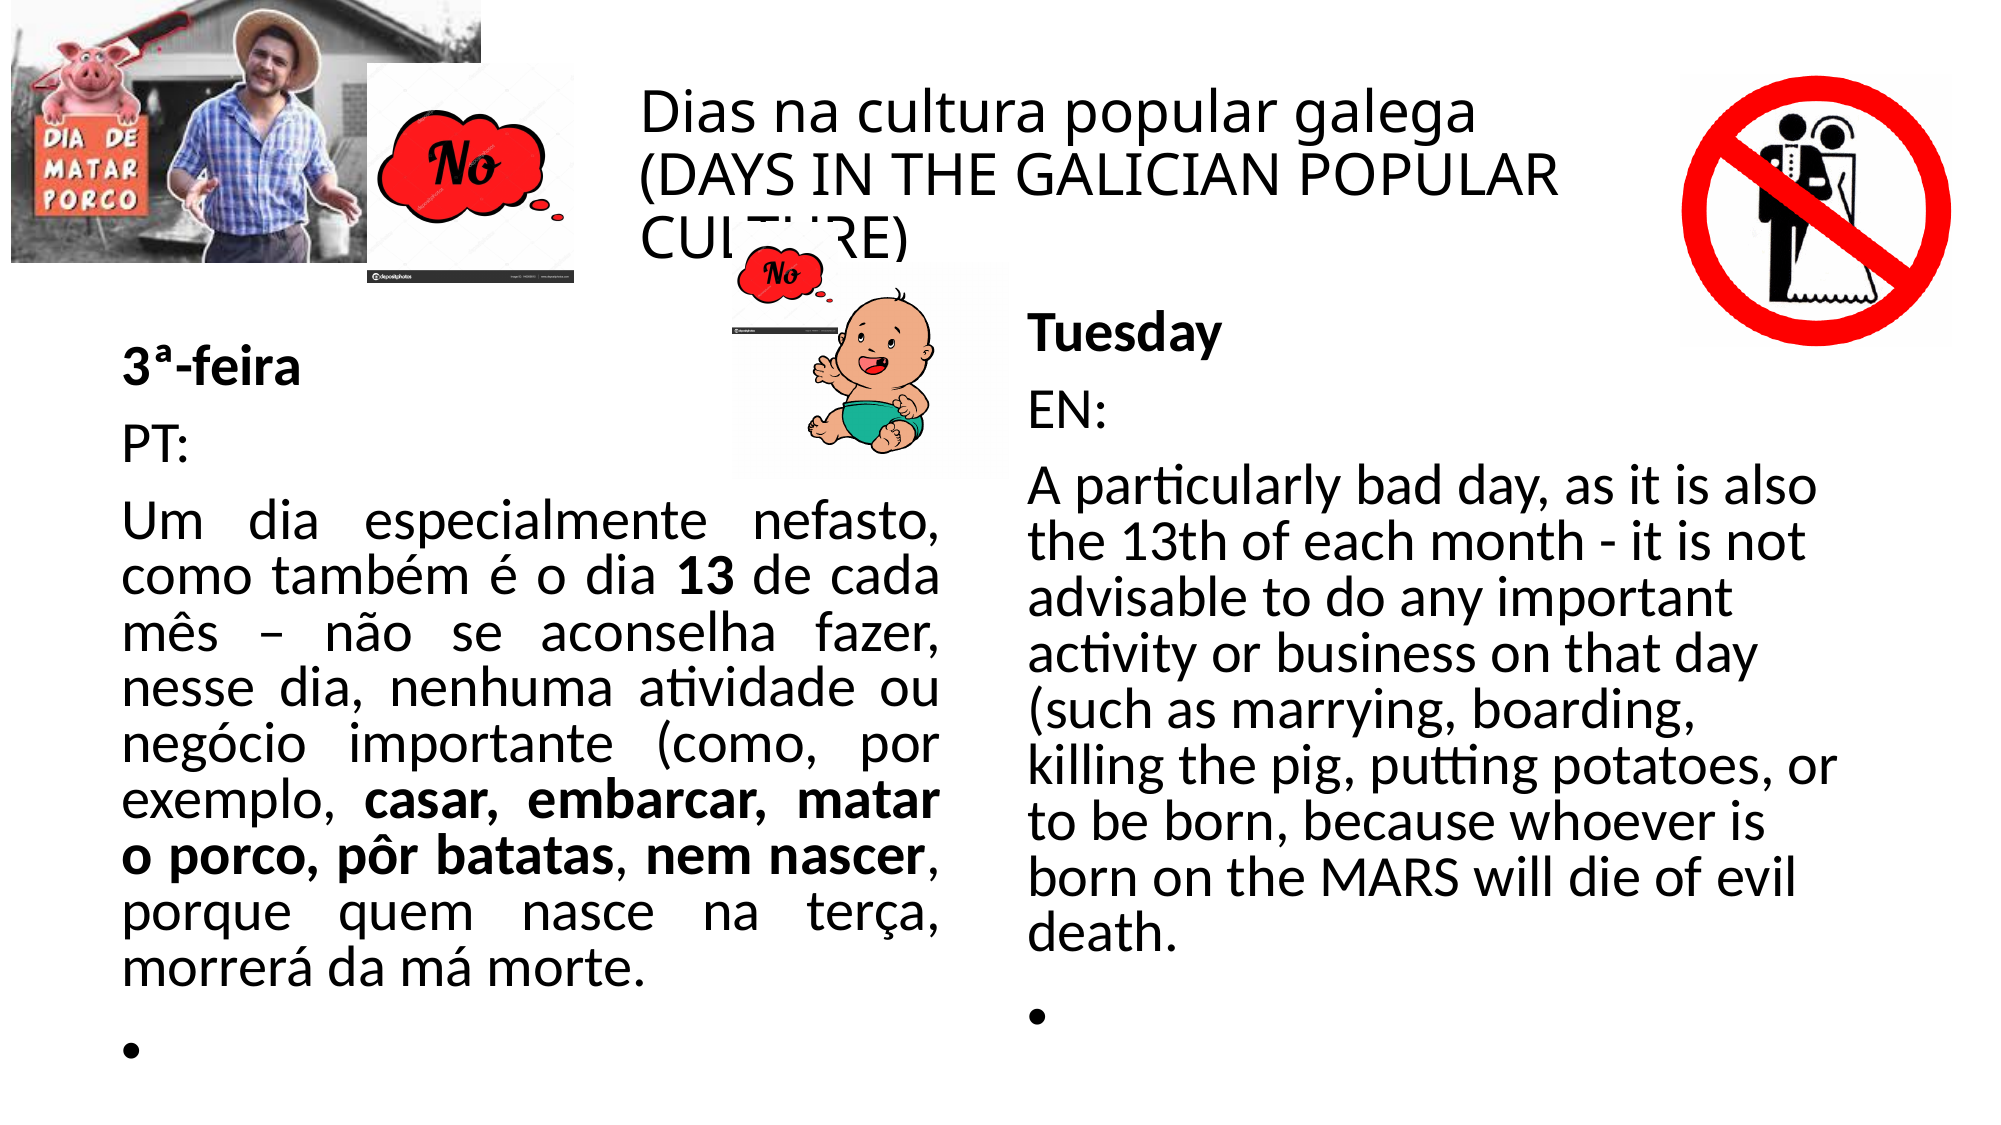

# Dias na cultura popular galega (DAYS IN THE GALICIAN POPULAR CULTURE)
Tuesday
EN:
A particularly bad day, as it is also the 13th of each month - it is not advisable to do any important activity or business on that day (such as marrying, boarding, killing the pig, putting potatoes, or to be born, because whoever is born on the MARS will die of evil death.
3ª-feira
PT:
Um dia especialmente nefasto, como também é o dia 13 de cada mês – não se aconselha fazer, nesse dia, nenhuma atividade ou negócio importante (como, por exemplo, casar, embarcar, matar o porco, pôr batatas, nem nascer, porque quem nasce na terça, morrerá da má morte.